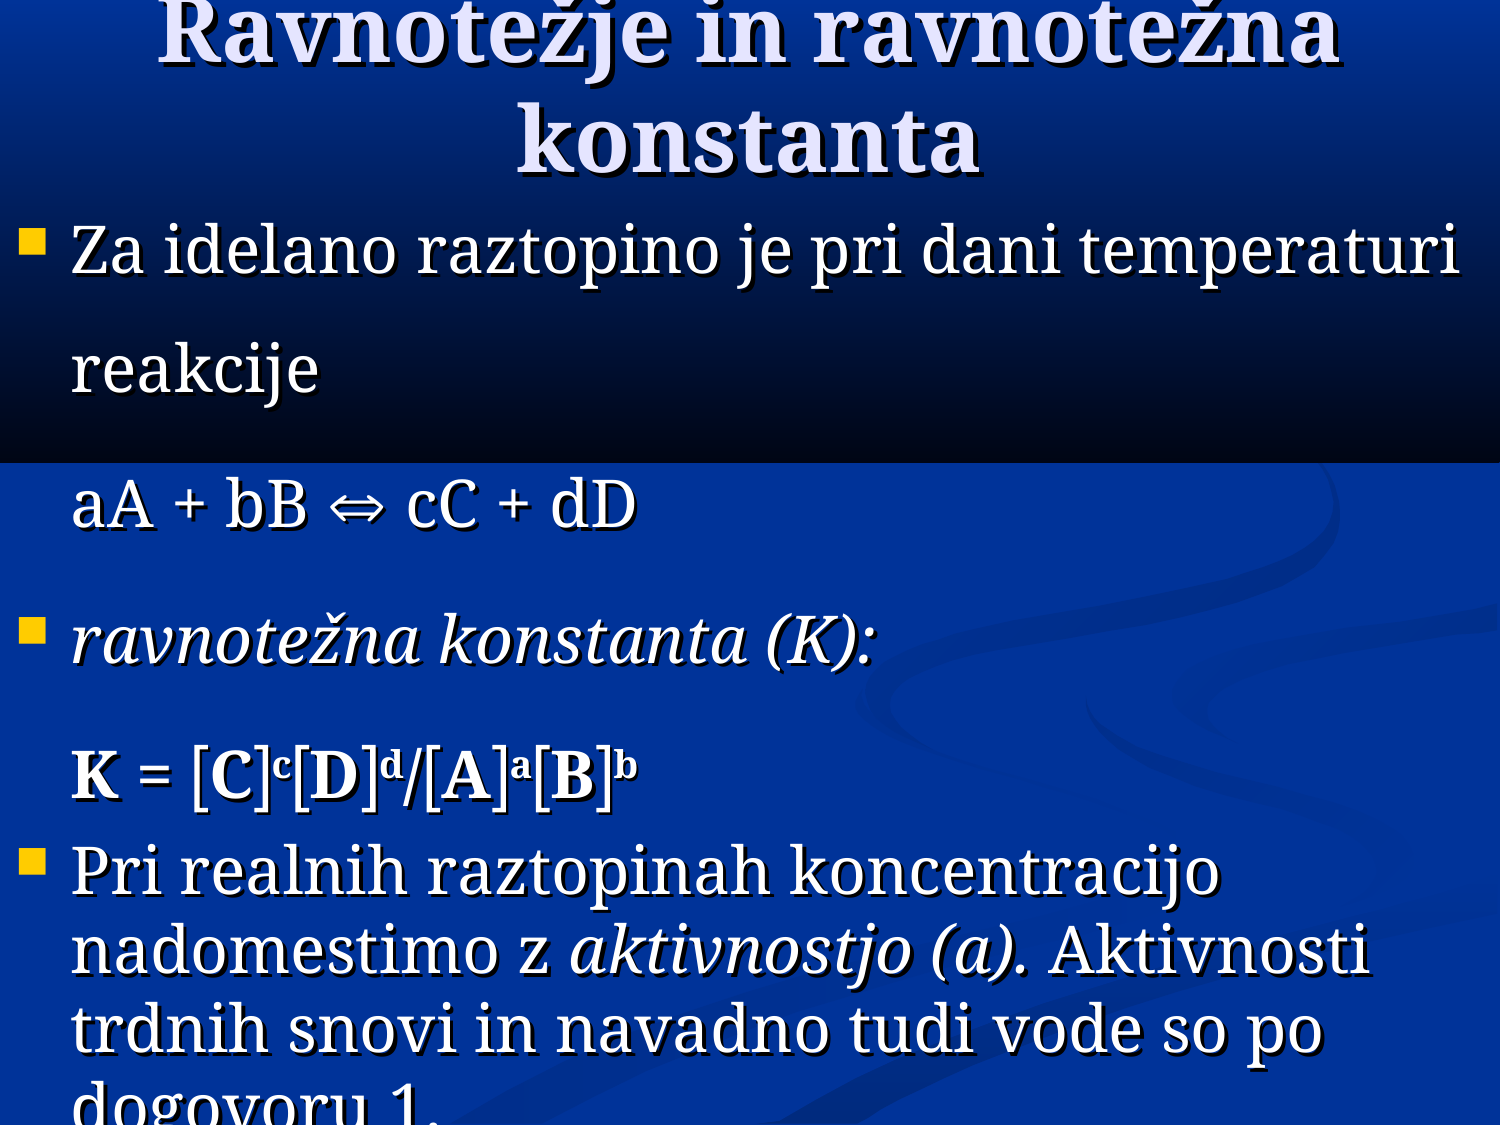

# Ravnotežje in ravnotežna konstanta
Za idelano raztopino je pri dani temperaturi reakcije
	aA + bB  cC + dD
ravnotežna konstanta (K):
	K = CcDd/AaBb
Pri realnih raztopinah koncentracijo nadomestimo z aktivnostjo (a). Aktivnosti trdnih snovi in navadno tudi vode so po dogovoru 1.
	G = -RTlnK